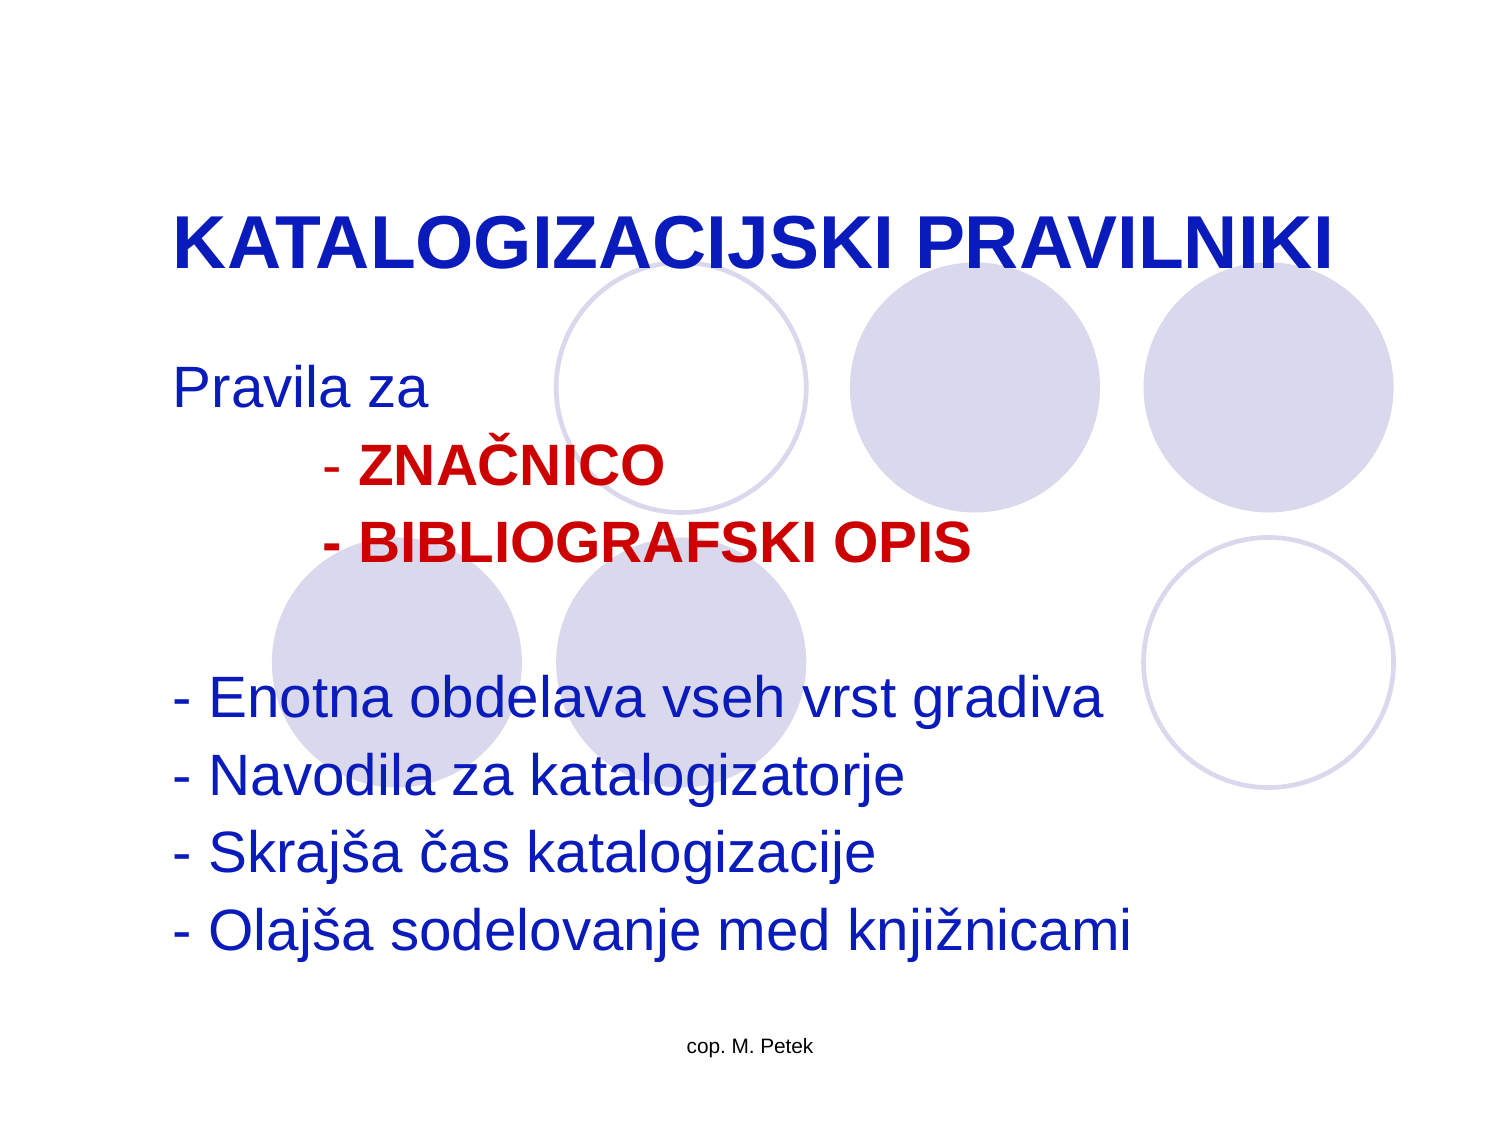

# KATALOGIZACIJSKI PRAVILNIKI
Pravila za
	- ZNAČNICO
	- BIBLIOGRAFSKI OPIS
- Enotna obdelava vseh vrst gradiva
- Navodila za katalogizatorje
- Skrajša čas katalogizacije
- Olajša sodelovanje med knjižnicami
cop. M. Petek